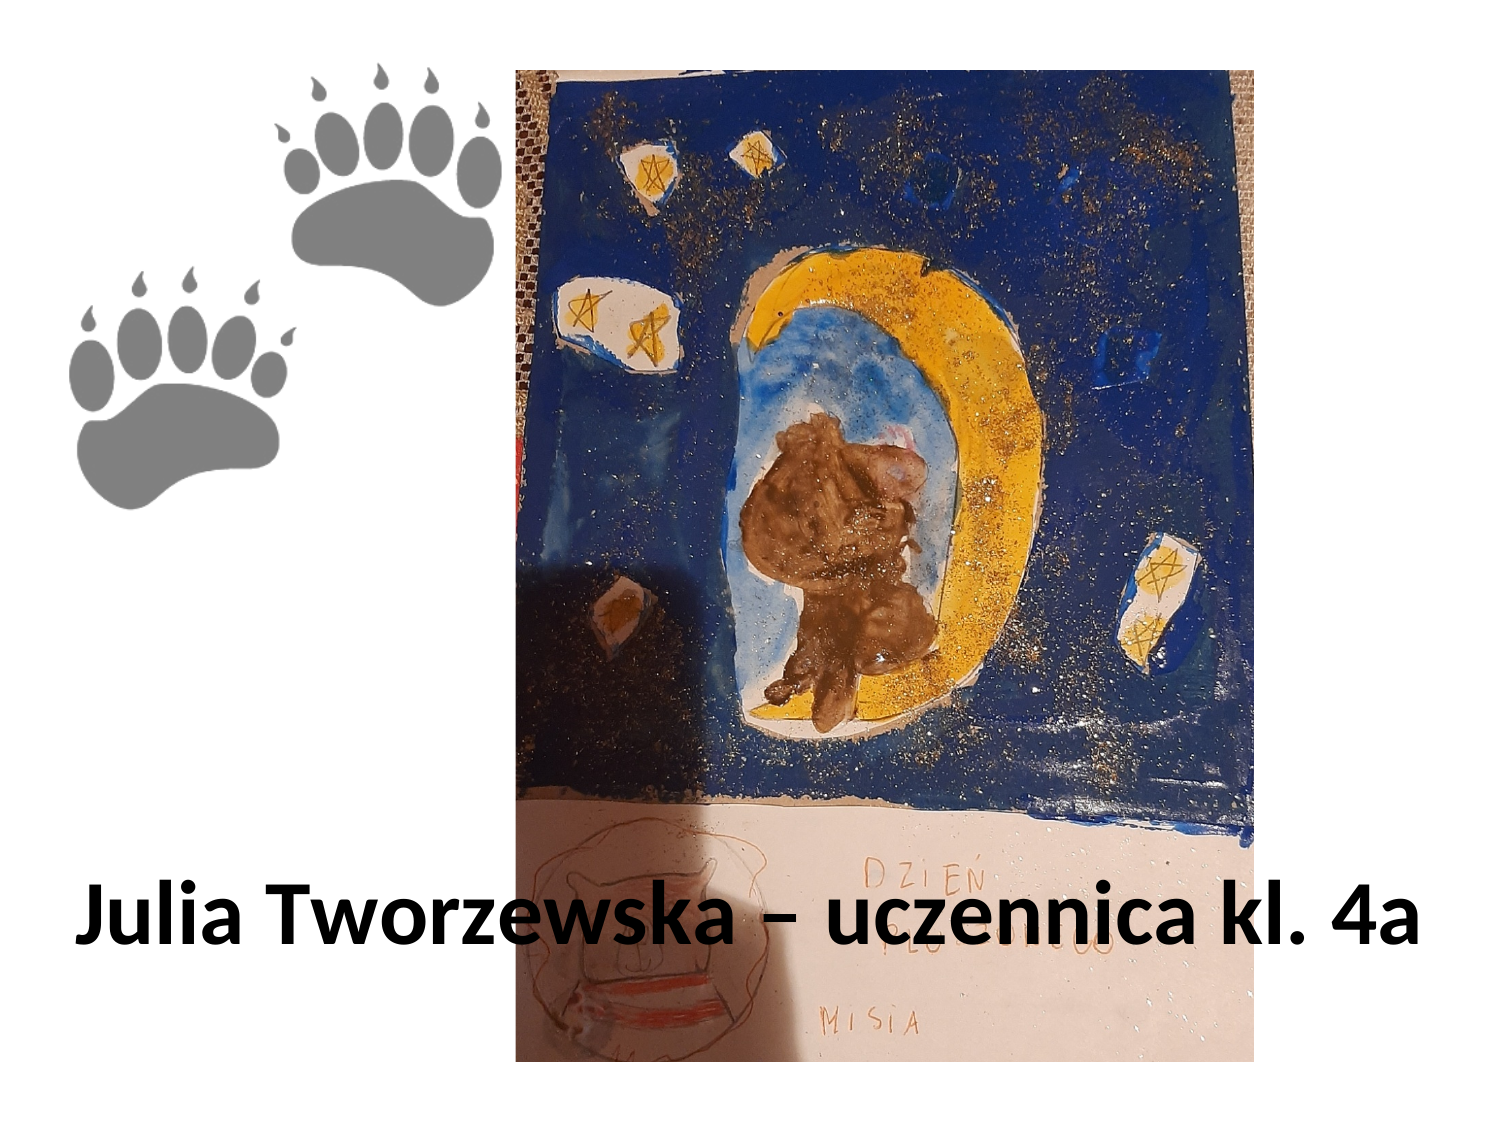

# Julia Tworzewska – uczennica kl. 4a